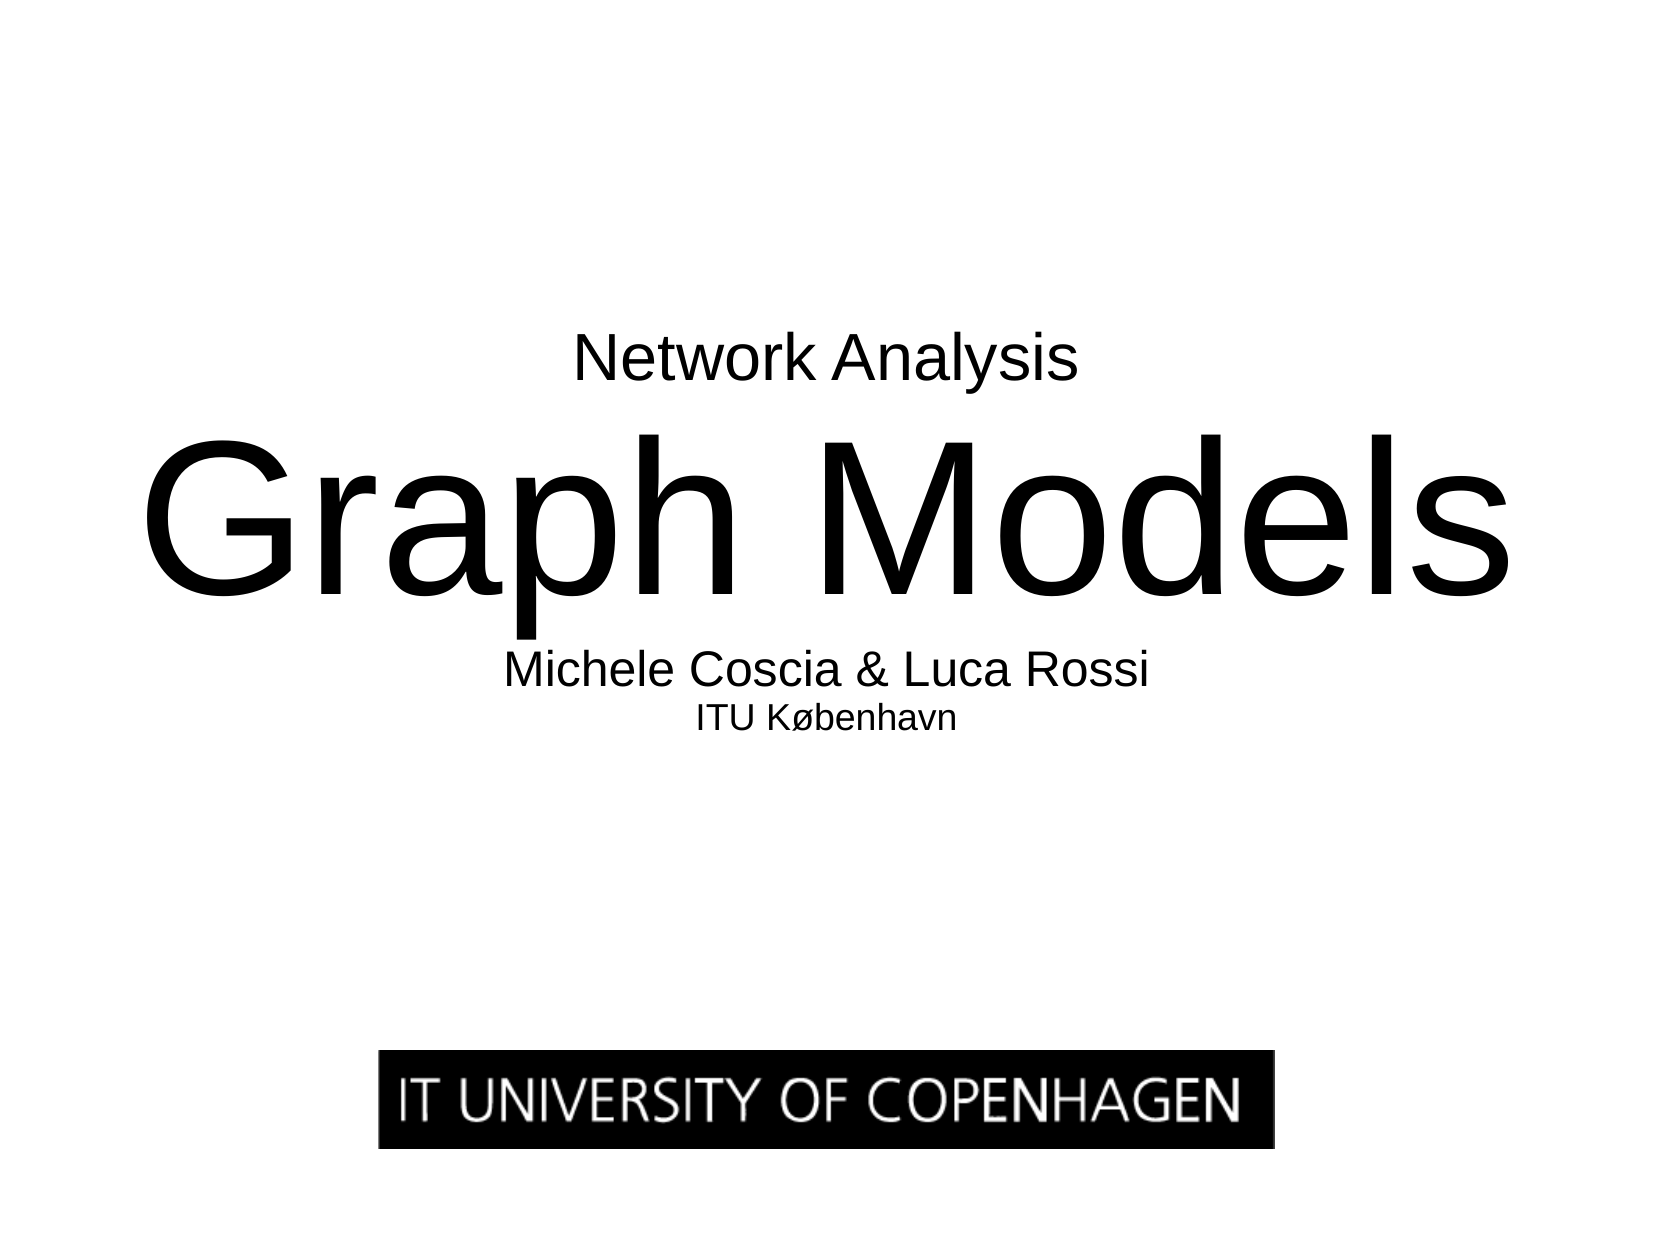

# Network Analysis
Graph Models
Michele Coscia & Luca Rossi
ITU København